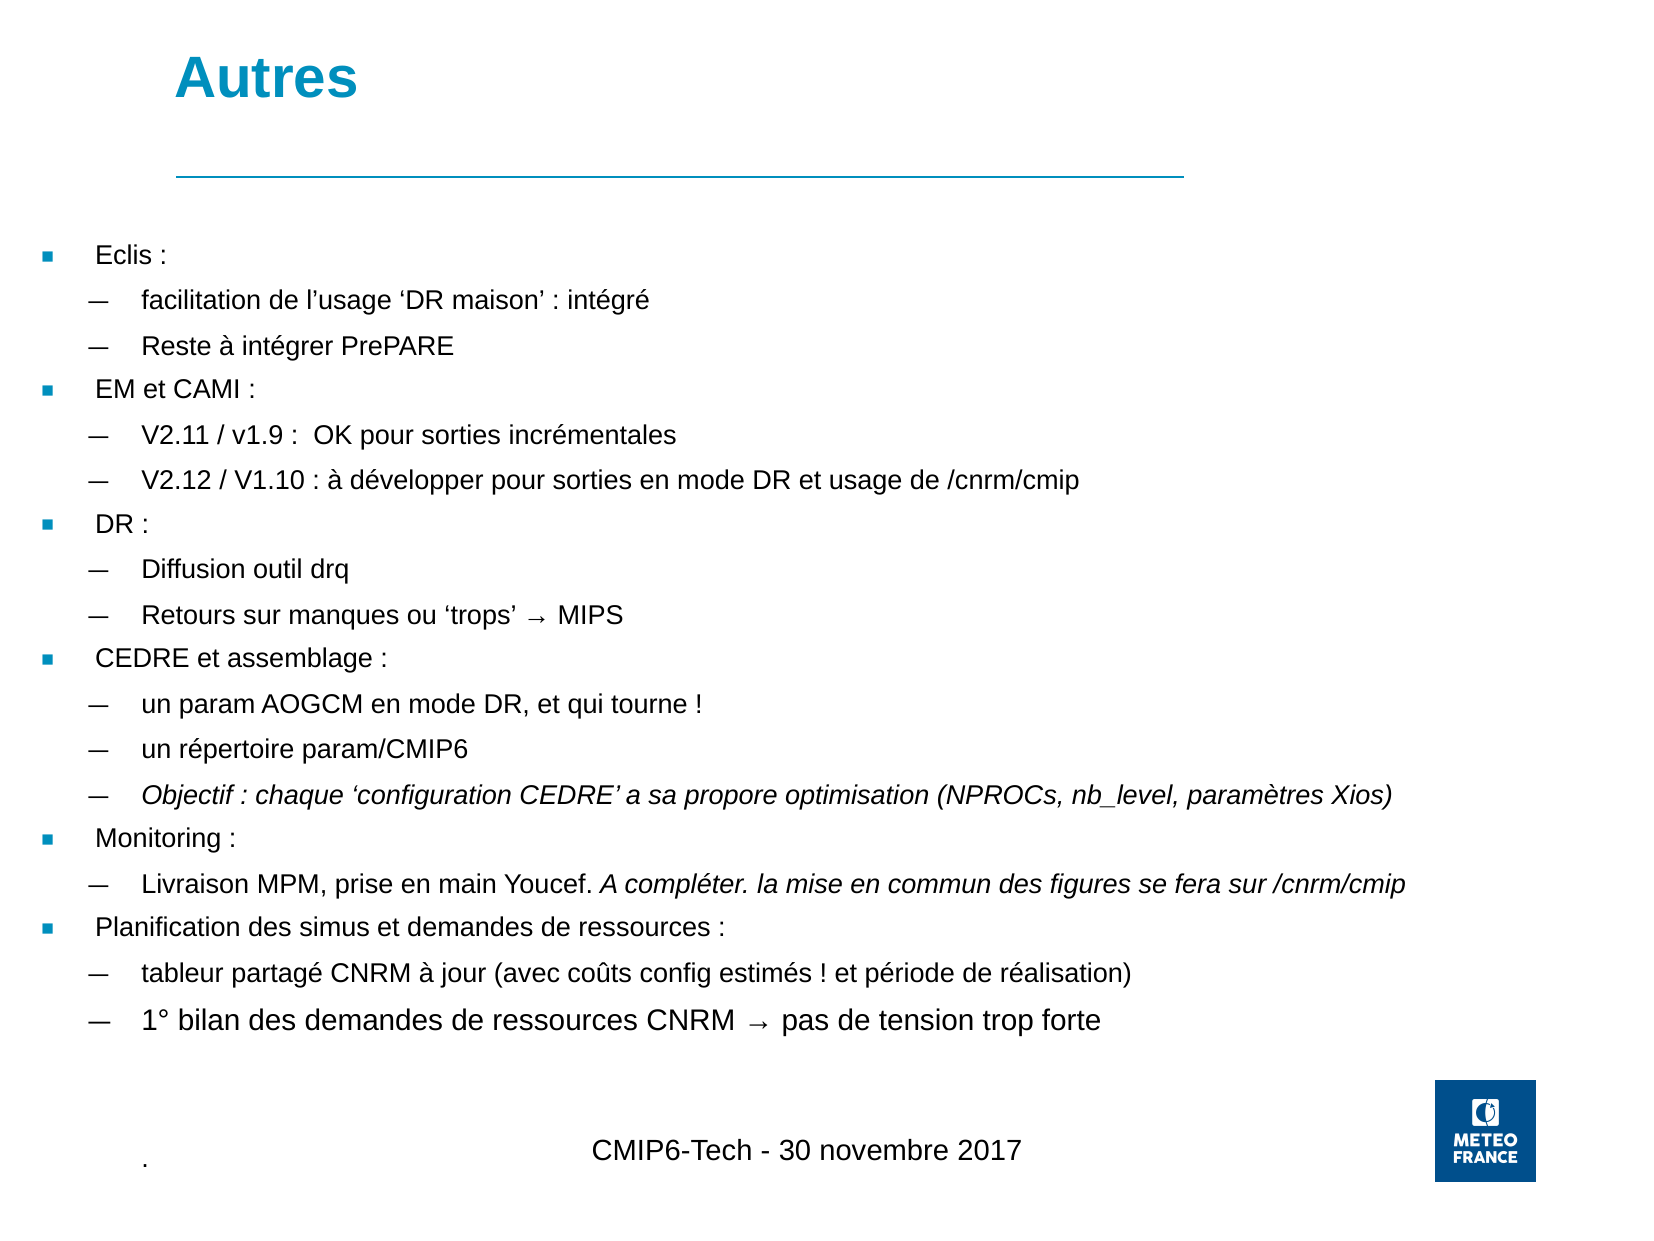

# Autres
Eclis :
facilitation de l’usage ‘DR maison’ : intégré
Reste à intégrer PrePARE
EM et CAMI :
V2.11 / v1.9 : OK pour sorties incrémentales
V2.12 / V1.10 : à développer pour sorties en mode DR et usage de /cnrm/cmip
DR :
Diffusion outil drq
Retours sur manques ou ‘trops’ → MIPS
CEDRE et assemblage :
un param AOGCM en mode DR, et qui tourne !
un répertoire param/CMIP6
Objectif : chaque ‘configuration CEDRE’ a sa propore optimisation (NPROCs, nb_level, paramètres Xios)
Monitoring :
Livraison MPM, prise en main Youcef. A compléter. la mise en commun des figures se fera sur /cnrm/cmip
Planification des simus et demandes de ressources :
tableur partagé CNRM à jour (avec coûts config estimés ! et période de réalisation)
1° bilan des demandes de ressources CNRM → pas de tension trop forte
.
CMIP6-Tech - 30 novembre 2017